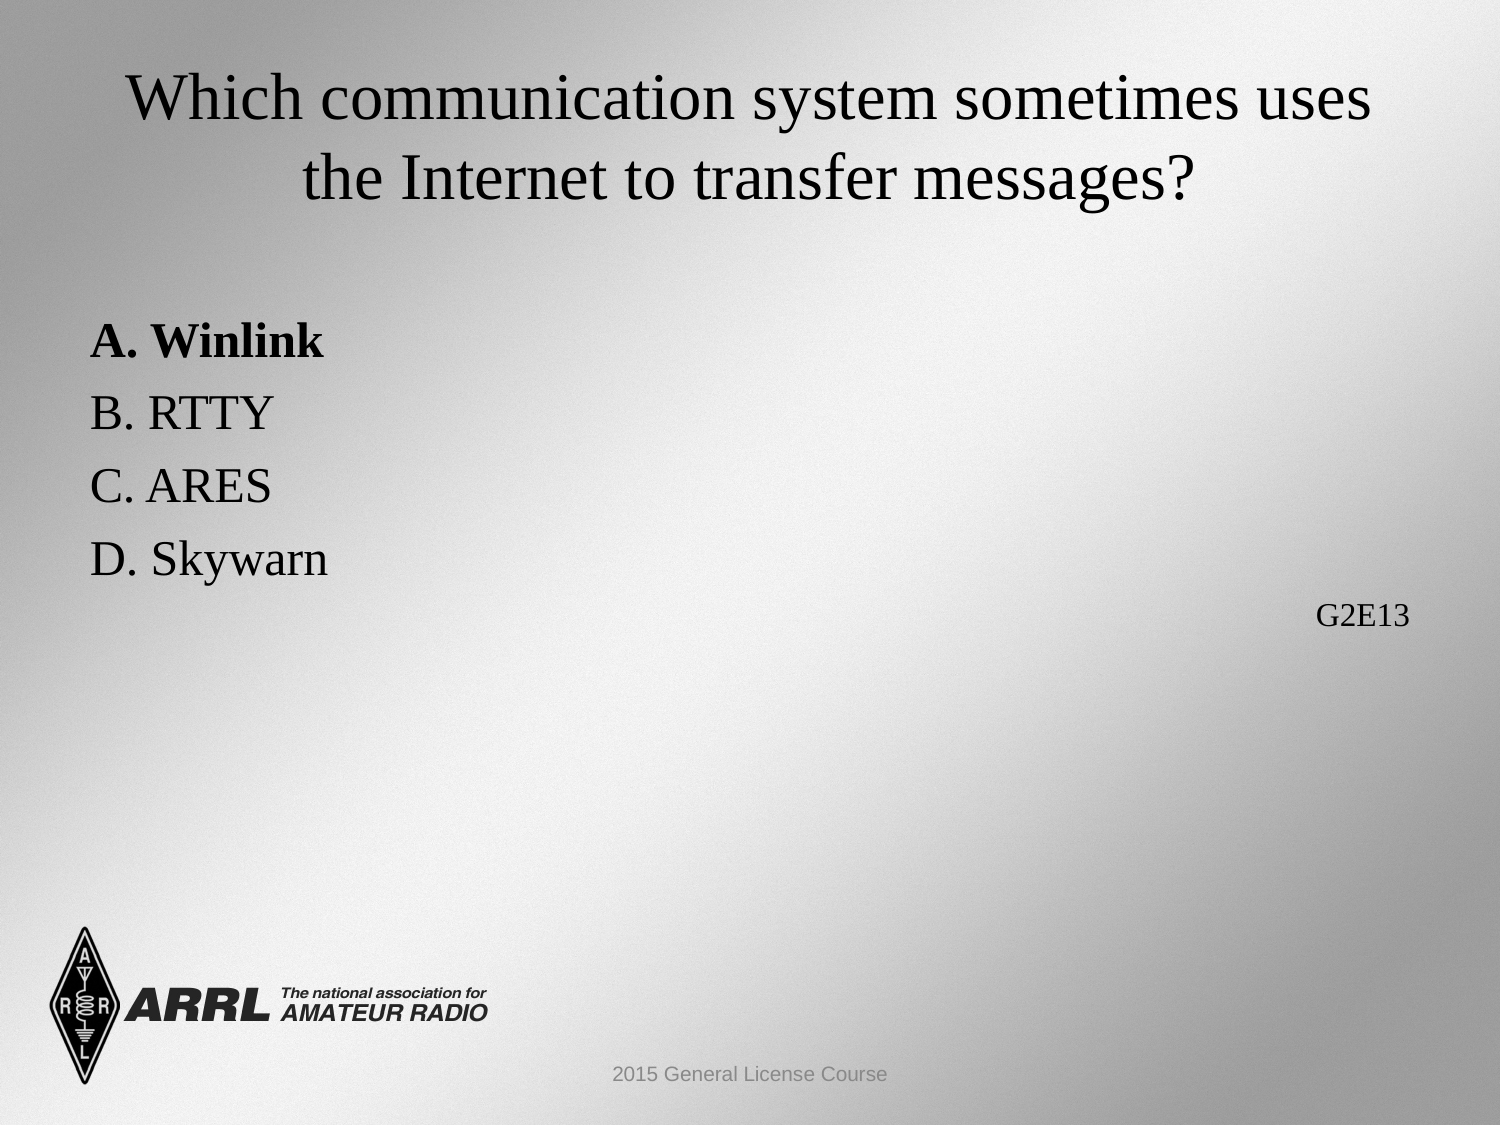

# Which communication system sometimes uses the Internet to transfer messages?
A. Winlink
B. RTTY
C. ARES
D. Skywarn
 G2E13
2015 General License Course